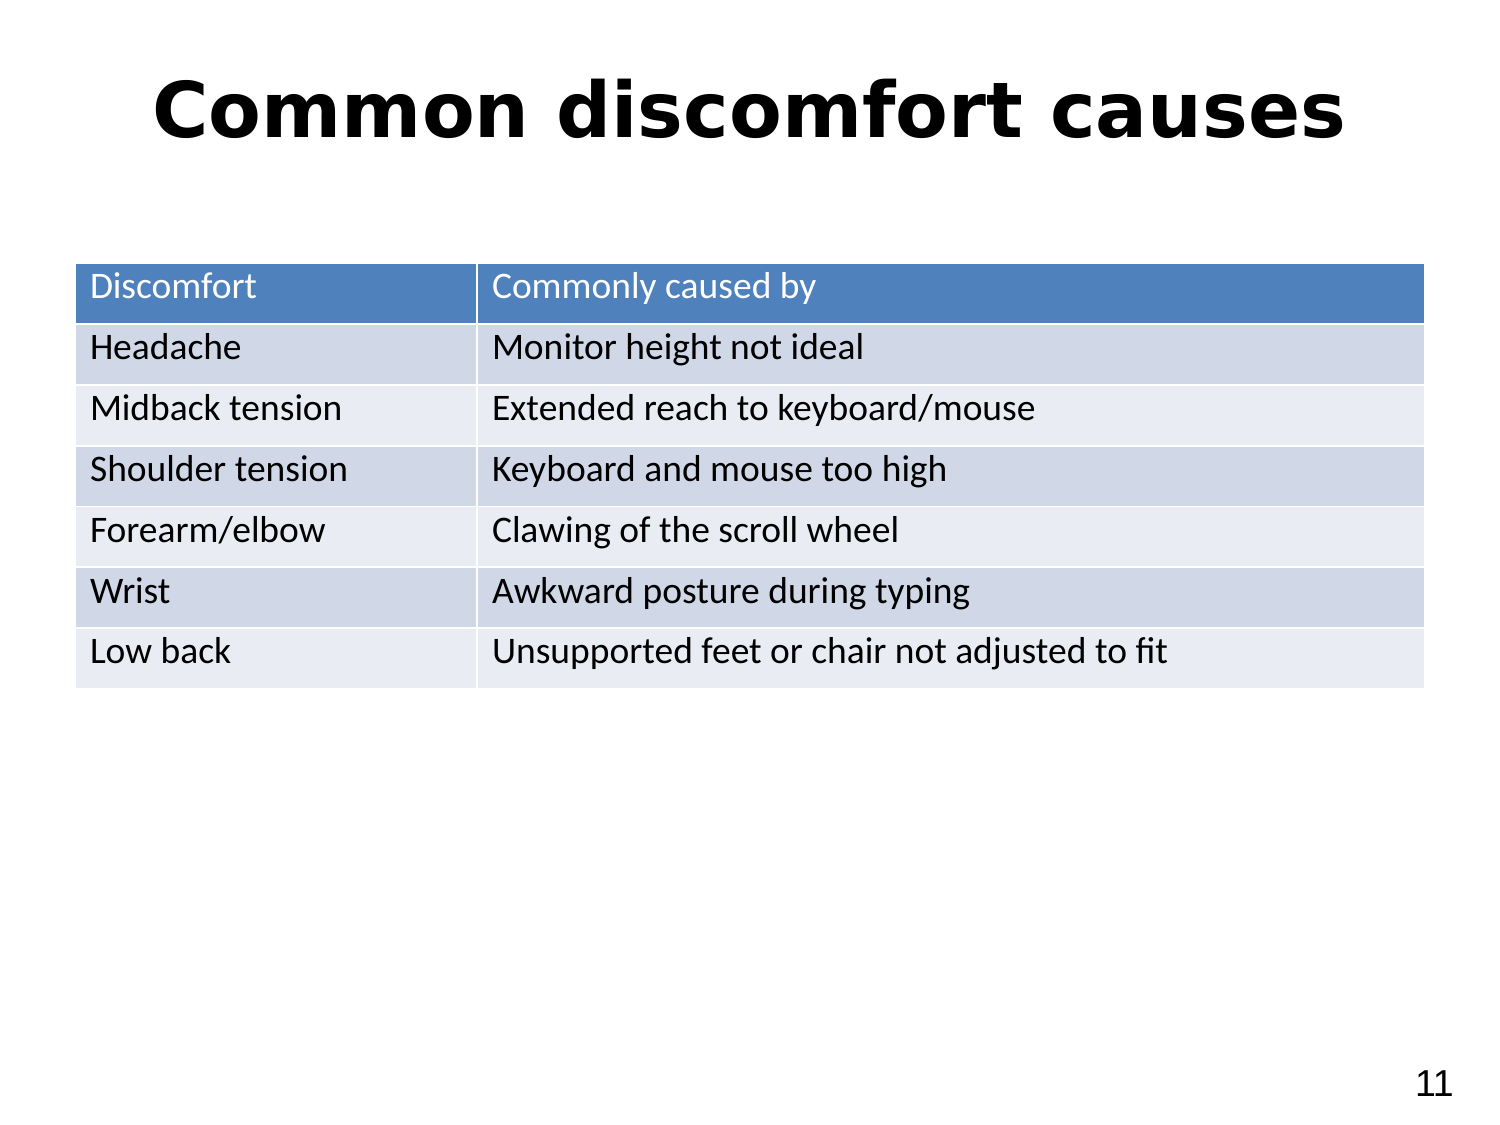

# Common discomfort causes
| Discomfort | Commonly caused by |
| --- | --- |
| Headache | Monitor height not ideal |
| Midback tension | Extended reach to keyboard/mouse |
| Shoulder tension | Keyboard and mouse too high |
| Forearm/elbow | Clawing of the scroll wheel |
| Wrist | Awkward posture during typing |
| Low back | Unsupported feet or chair not adjusted to fit |